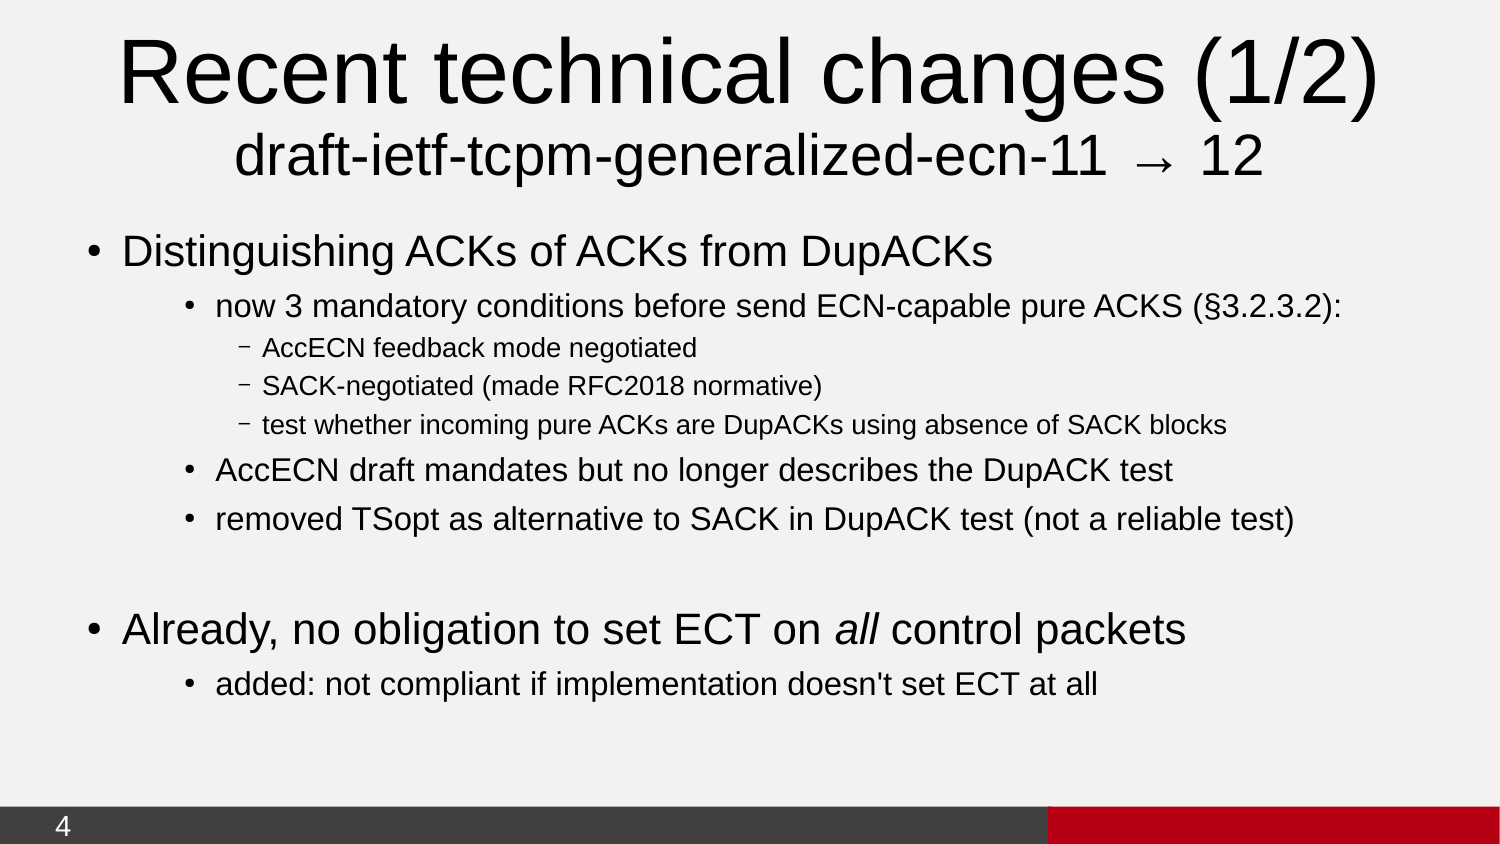

# Recent technical changes (1/2) draft-ietf-tcpm-generalized-ecn-11 → 12
Distinguishing ACKs of ACKs from DupACKs
now 3 mandatory conditions before send ECN-capable pure ACKS (§3.2.3.2):
AccECN feedback mode negotiated
SACK-negotiated (made RFC2018 normative)
test whether incoming pure ACKs are DupACKs using absence of SACK blocks
AccECN draft mandates but no longer describes the DupACK test
removed TSopt as alternative to SACK in DupACK test (not a reliable test)
Already, no obligation to set ECT on all control packets
added: not compliant if implementation doesn't set ECT at all
4